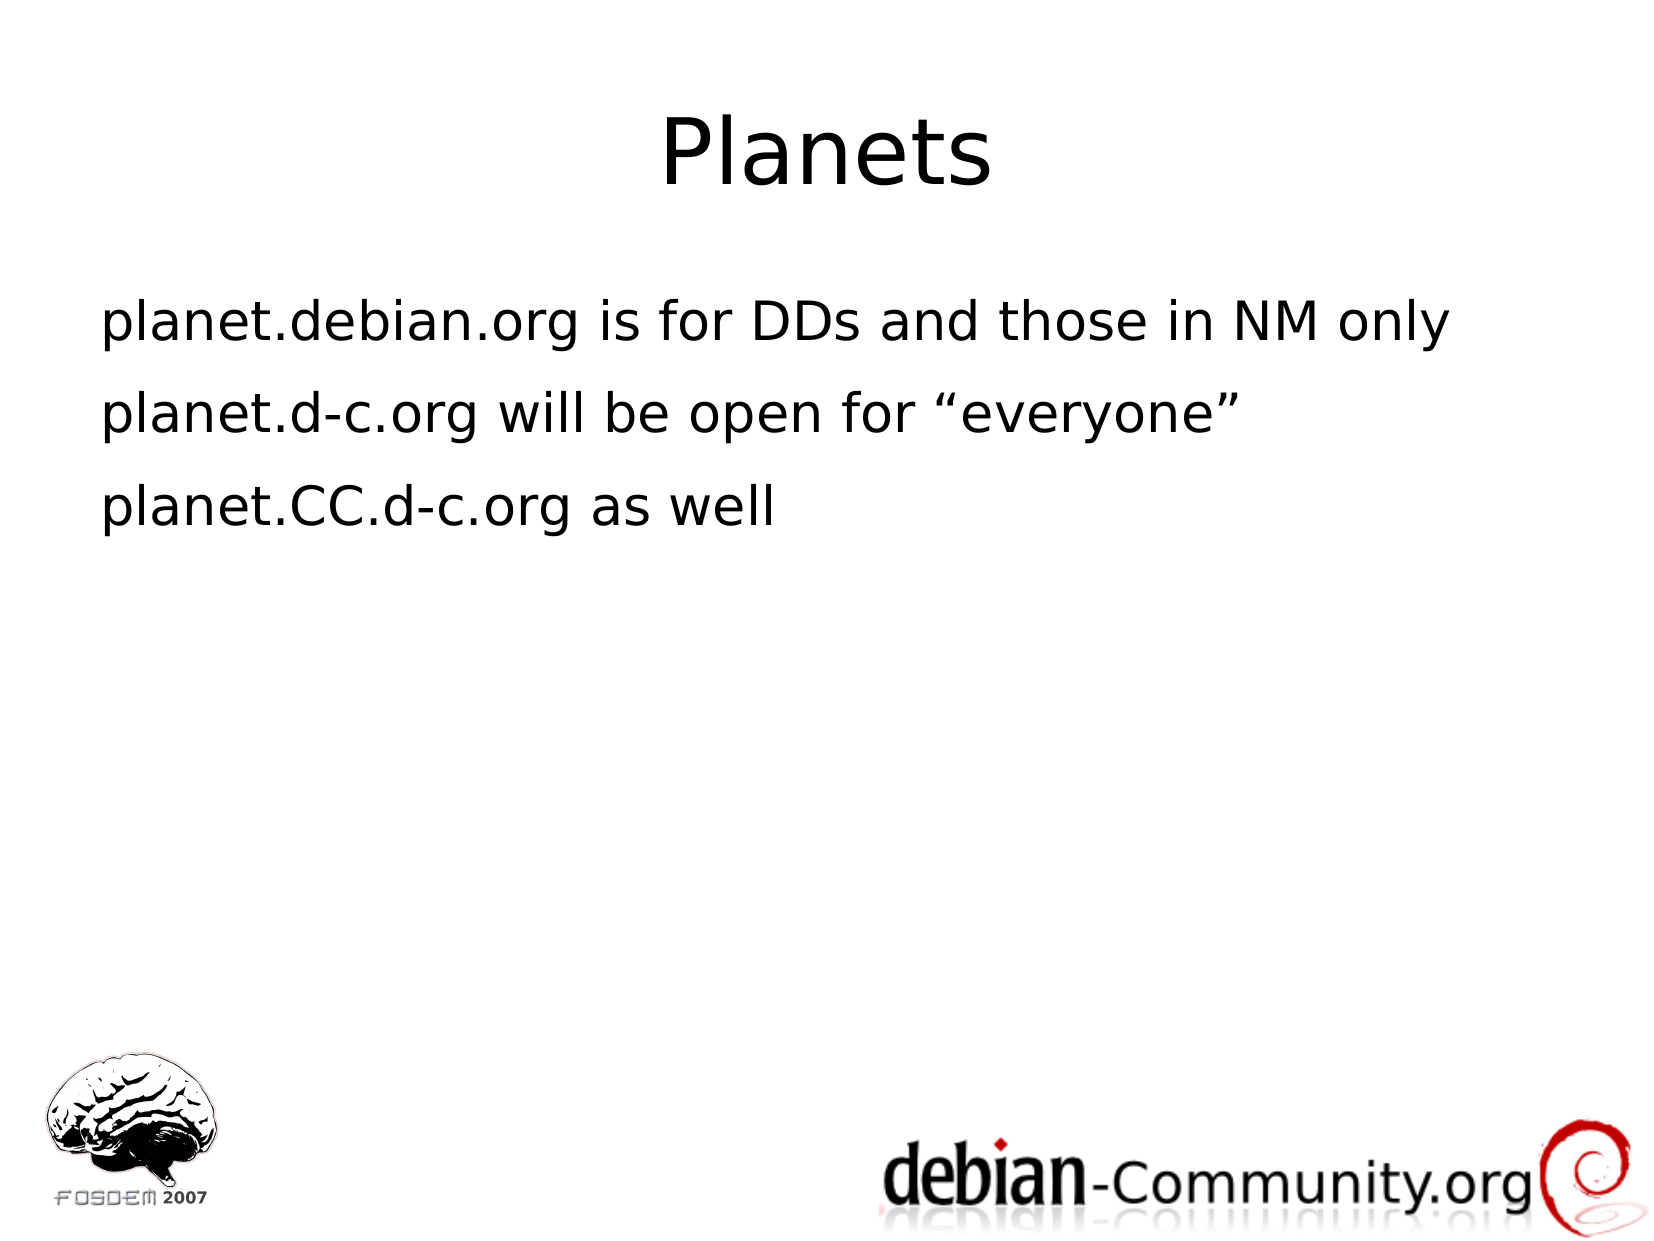

# Planets
planet.debian.org is for DDs and those in NM only
planet.d-c.org will be open for “everyone”
planet.CC.d-c.org as well